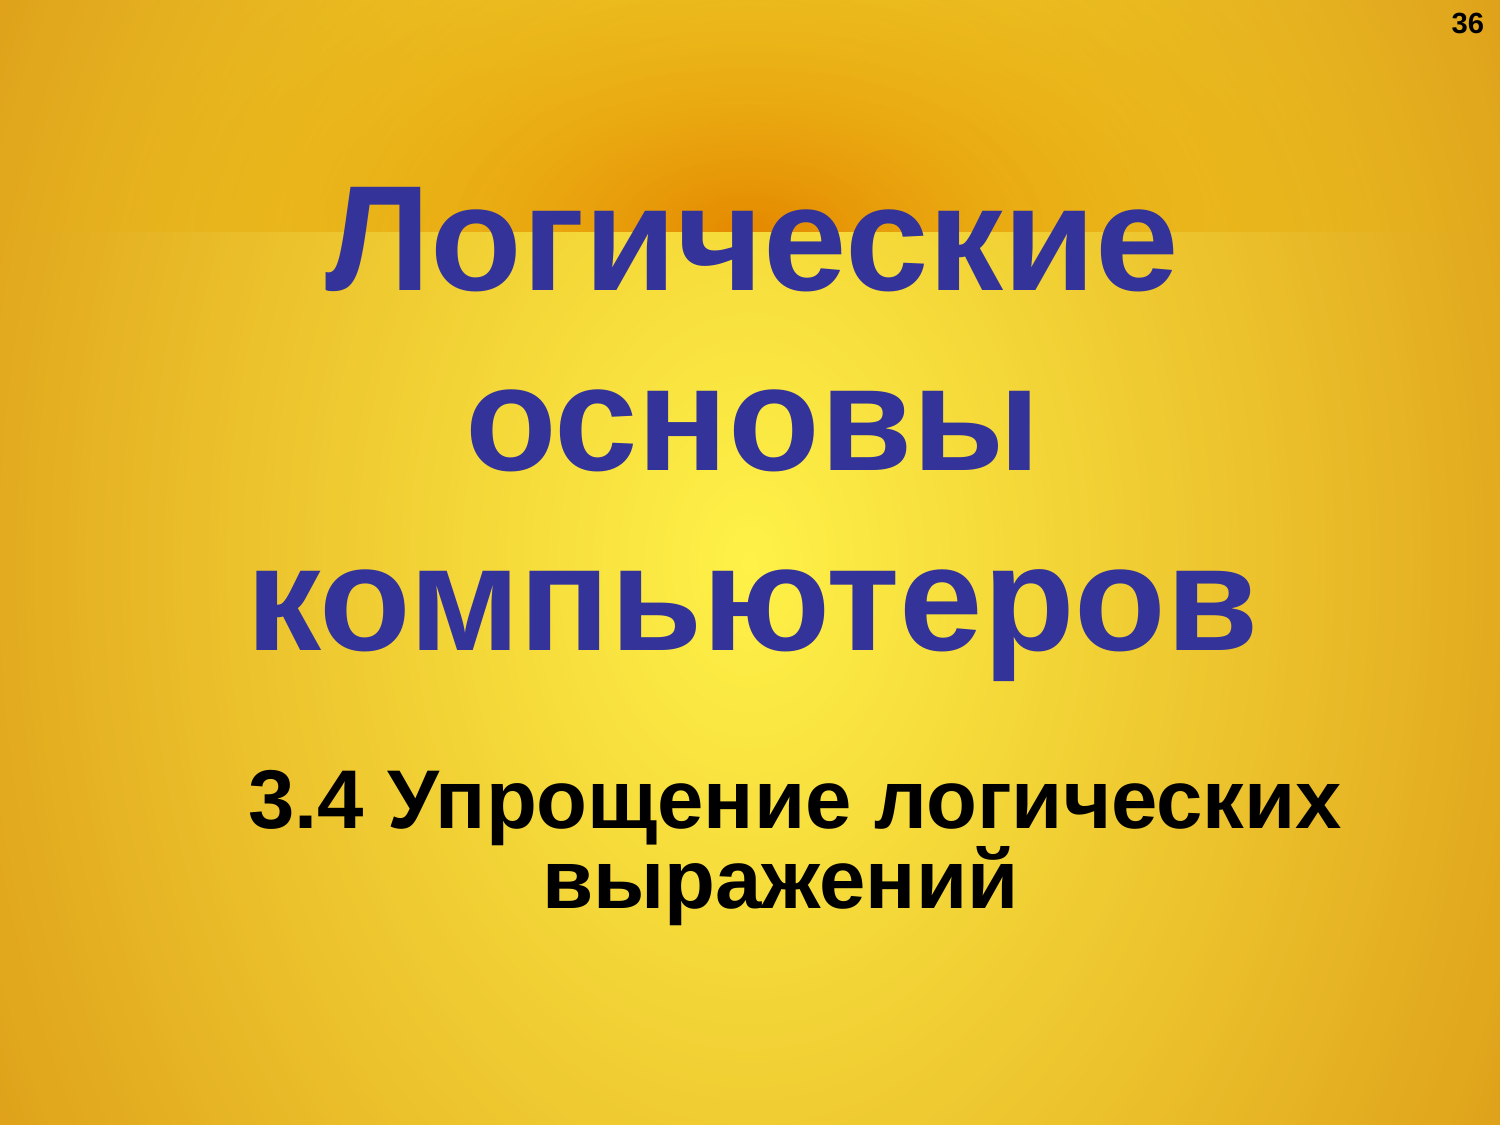

# Логические основы компьютеров
3.4 Упрощение логических выражений